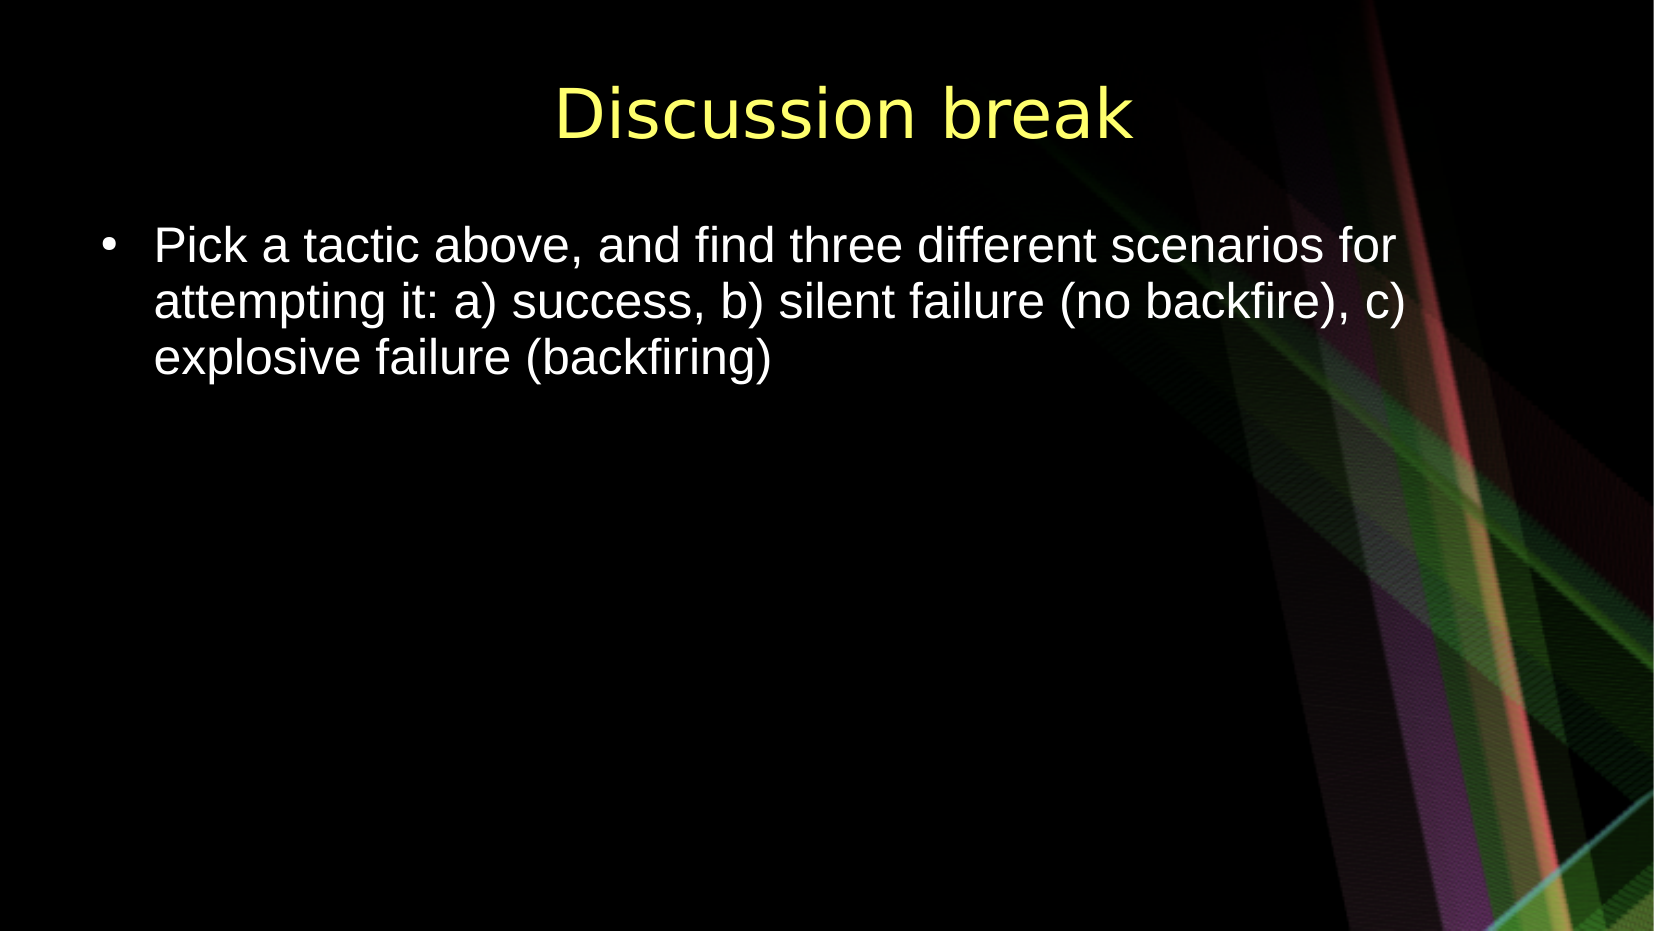

# Discussion break
Pick a tactic above, and find three different scenarios for attempting it: a) success, b) silent failure (no backfire), c) explosive failure (backfiring)